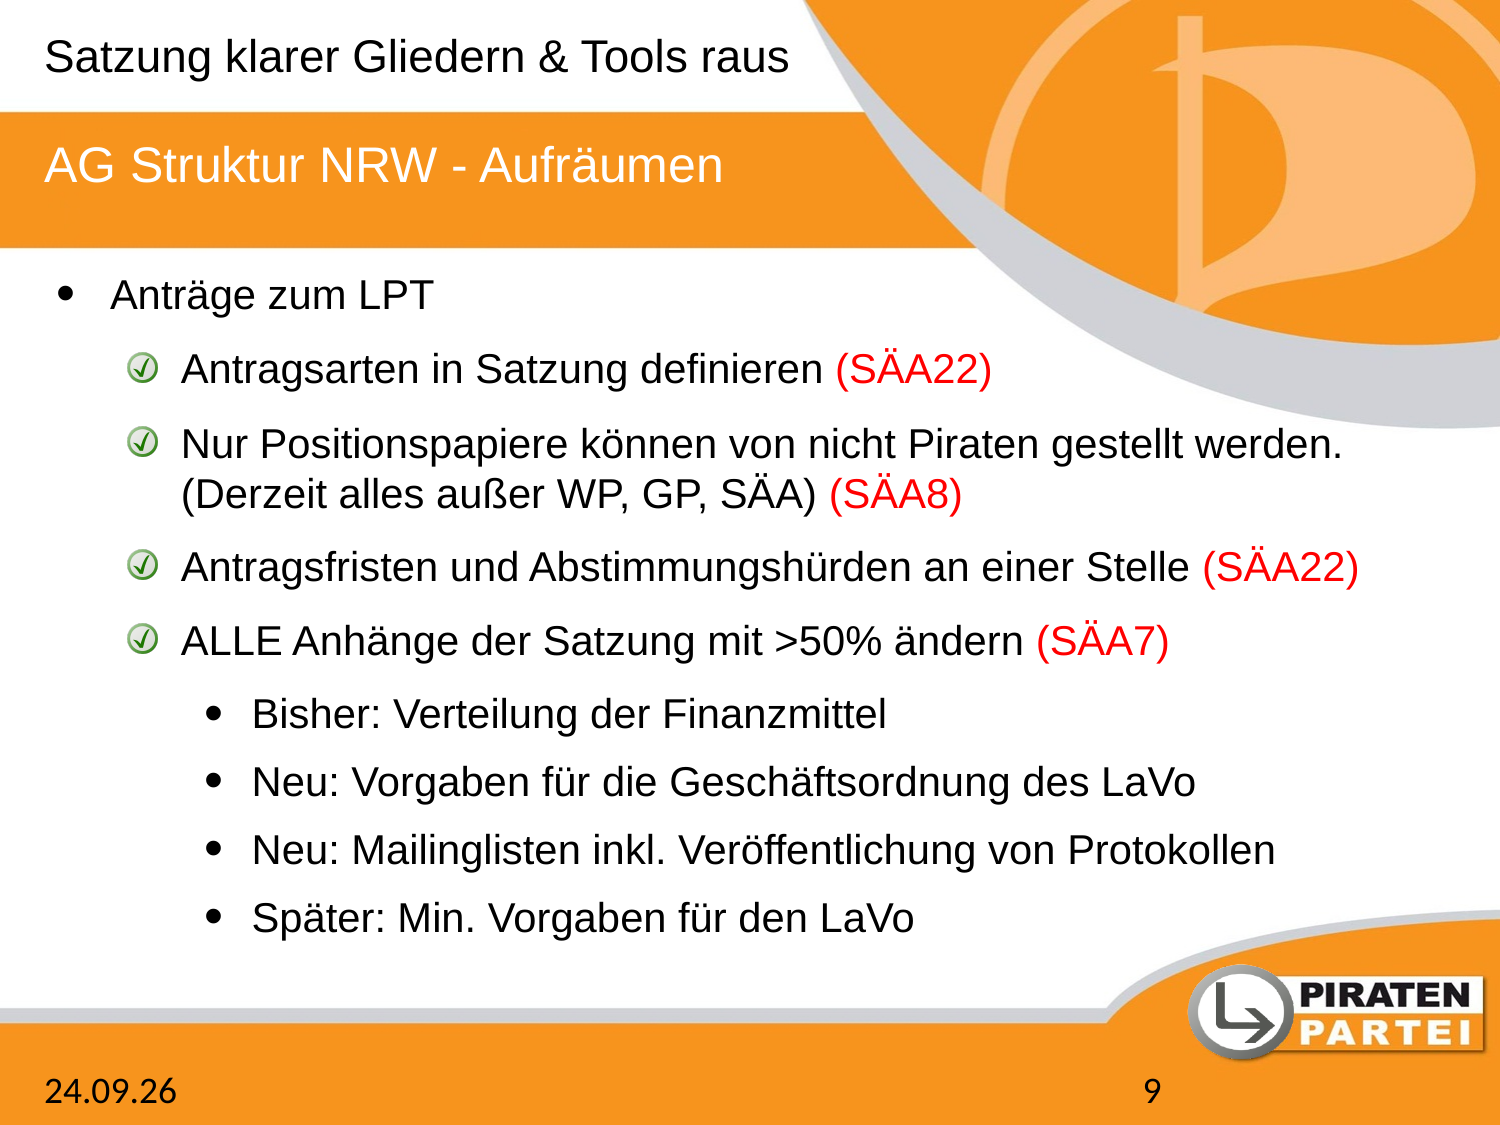

Satzung klarer Gliedern & Tools raus
AG Struktur NRW - Aufräumen
# Anträge zum LPT
Antragsarten in Satzung definieren (SÄA22)
Nur Positionspapiere können von nicht Piraten gestellt werden. (Derzeit alles außer WP, GP, SÄA) (SÄA8)
Antragsfristen und Abstimmungshürden an einer Stelle (SÄA22)
ALLE Anhänge der Satzung mit >50% ändern (SÄA7)
Bisher: Verteilung der Finanzmittel
Neu: Vorgaben für die Geschäftsordnung des LaVo
Neu: Mailinglisten inkl. Veröffentlichung von Protokollen
Später: Min. Vorgaben für den LaVo